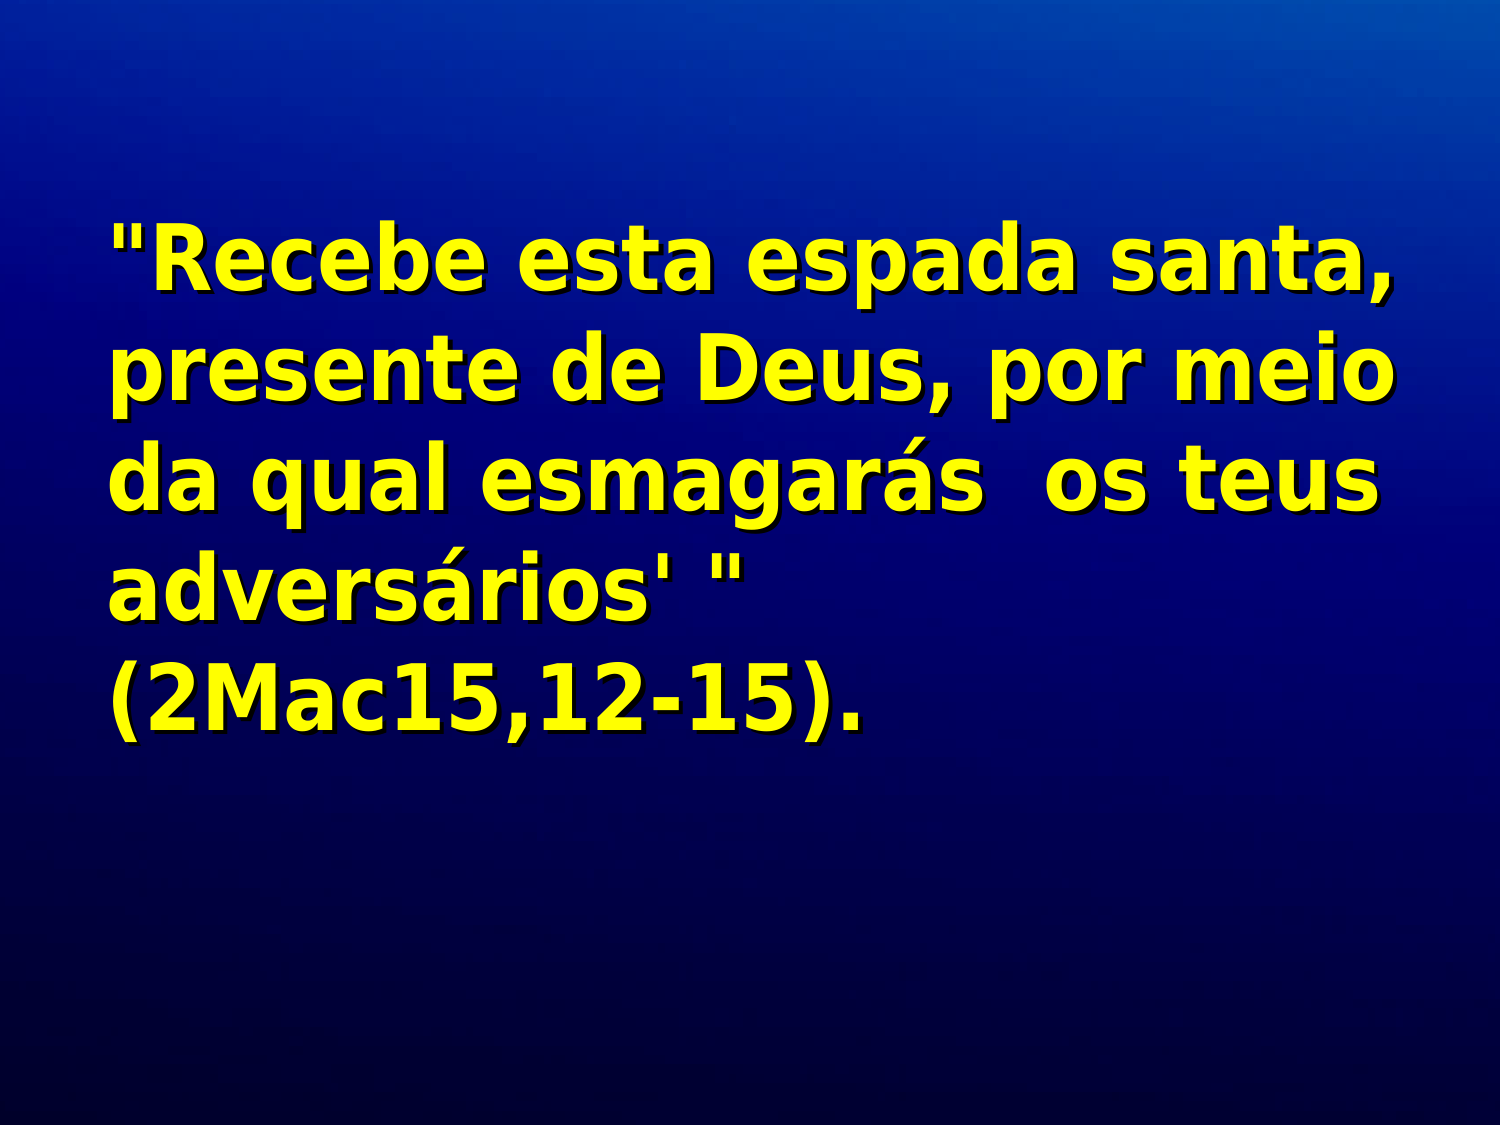

"Recebe esta espada santa, presente de Deus, por meio da qual esmagarás  os teus adversários' "
(2Mac15,12-15).